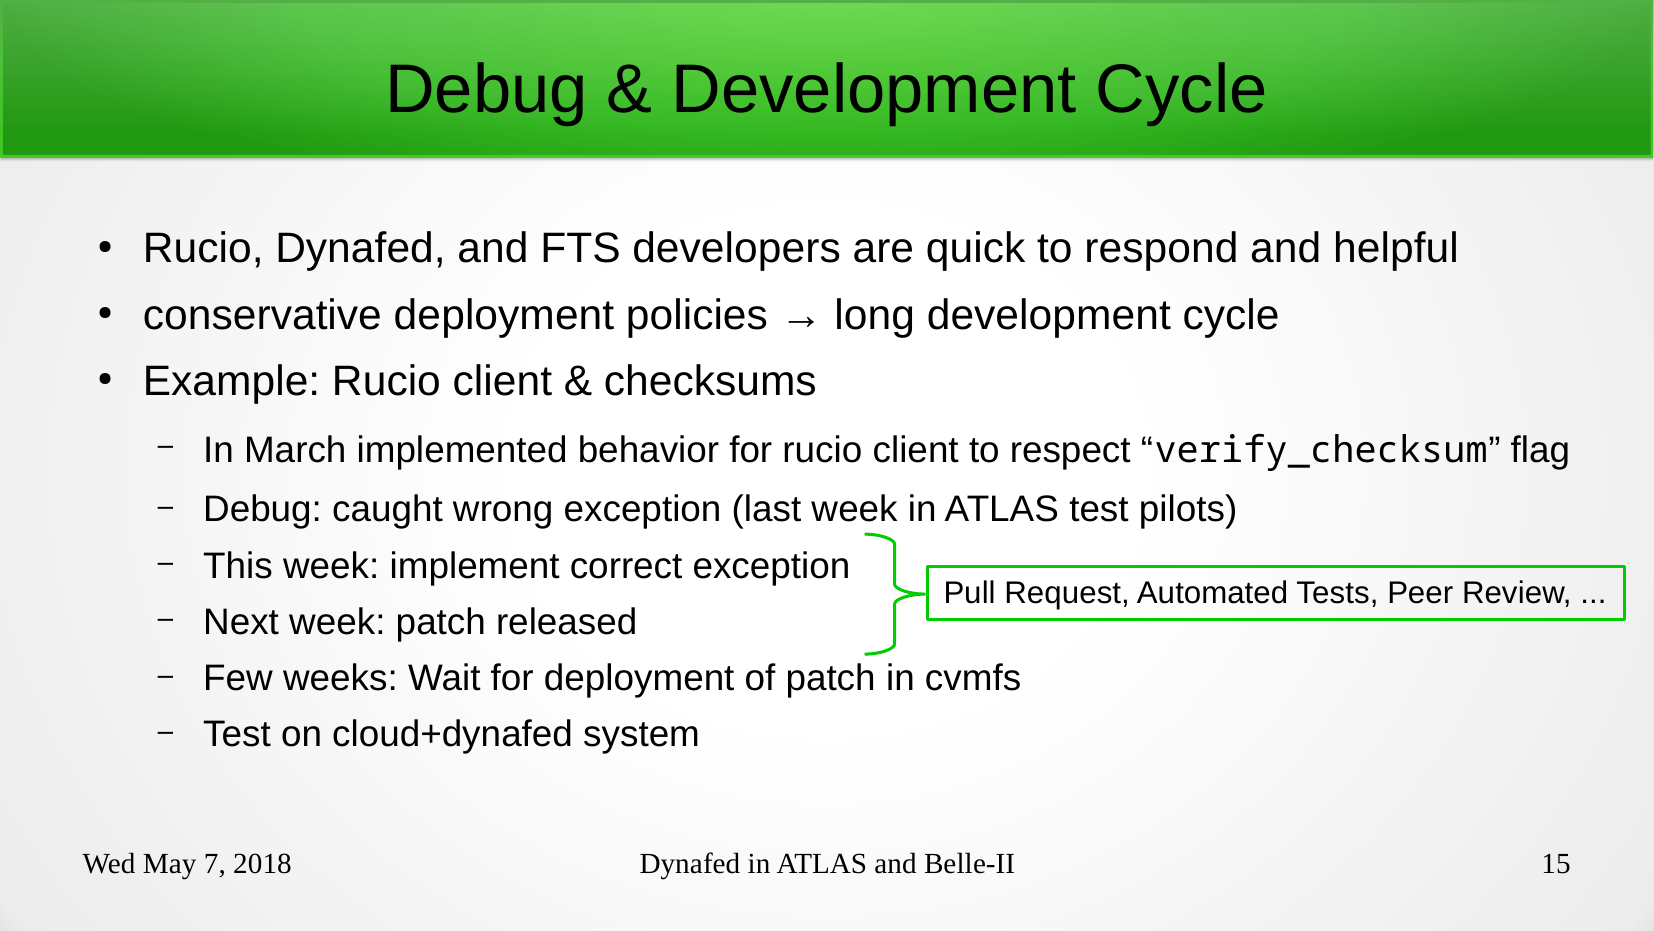

# Debug & Development Cycle
Rucio, Dynafed, and FTS developers are quick to respond and helpful
conservative deployment policies → long development cycle
Example: Rucio client & checksums
In March implemented behavior for rucio client to respect “verify_checksum” flag
Debug: caught wrong exception (last week in ATLAS test pilots)
This week: implement correct exception
Next week: patch released
Few weeks: Wait for deployment of patch in cvmfs
Test on cloud+dynafed system
Pull Request, Automated Tests, Peer Review, ...
Wed May 7, 2018
Dynafed in ATLAS and Belle-II
15